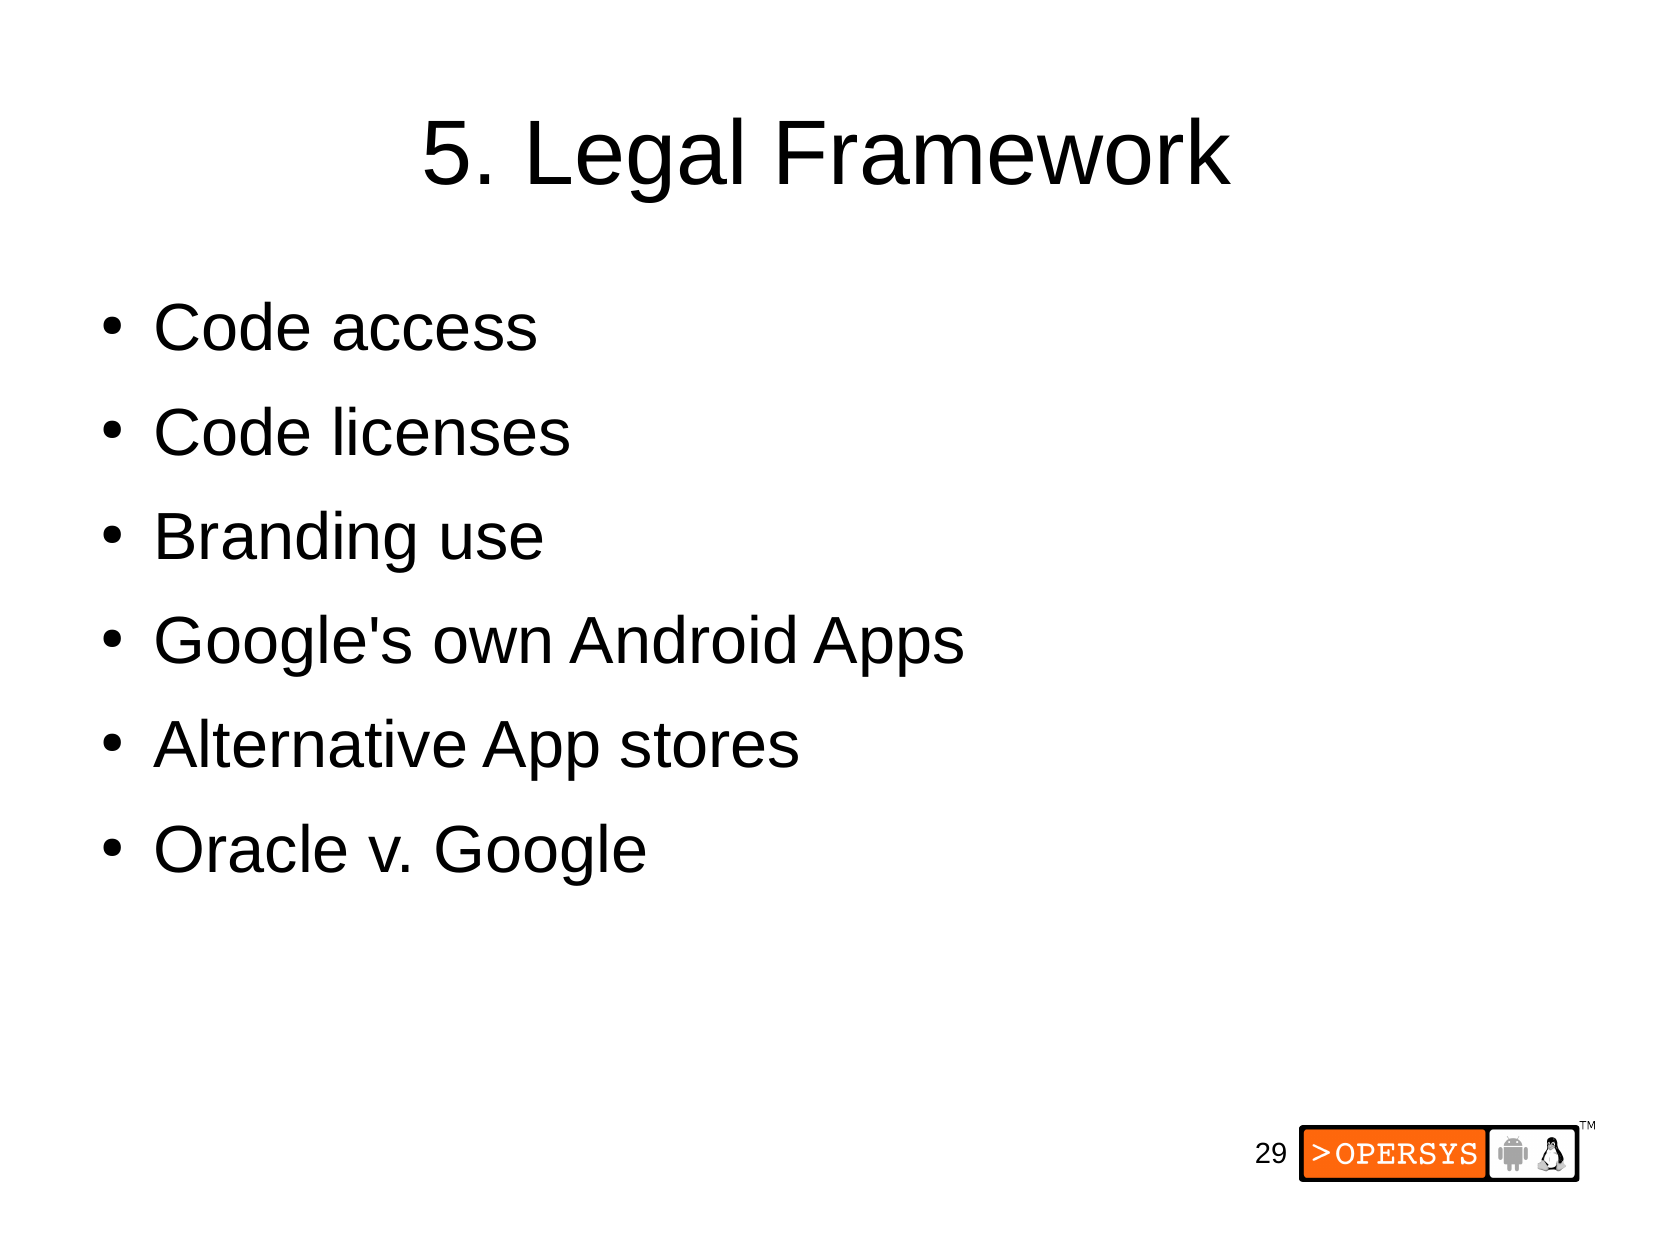

# 5. Legal Framework
Code access
Code licenses
Branding use
Google's own Android Apps
Alternative App stores
Oracle v. Google